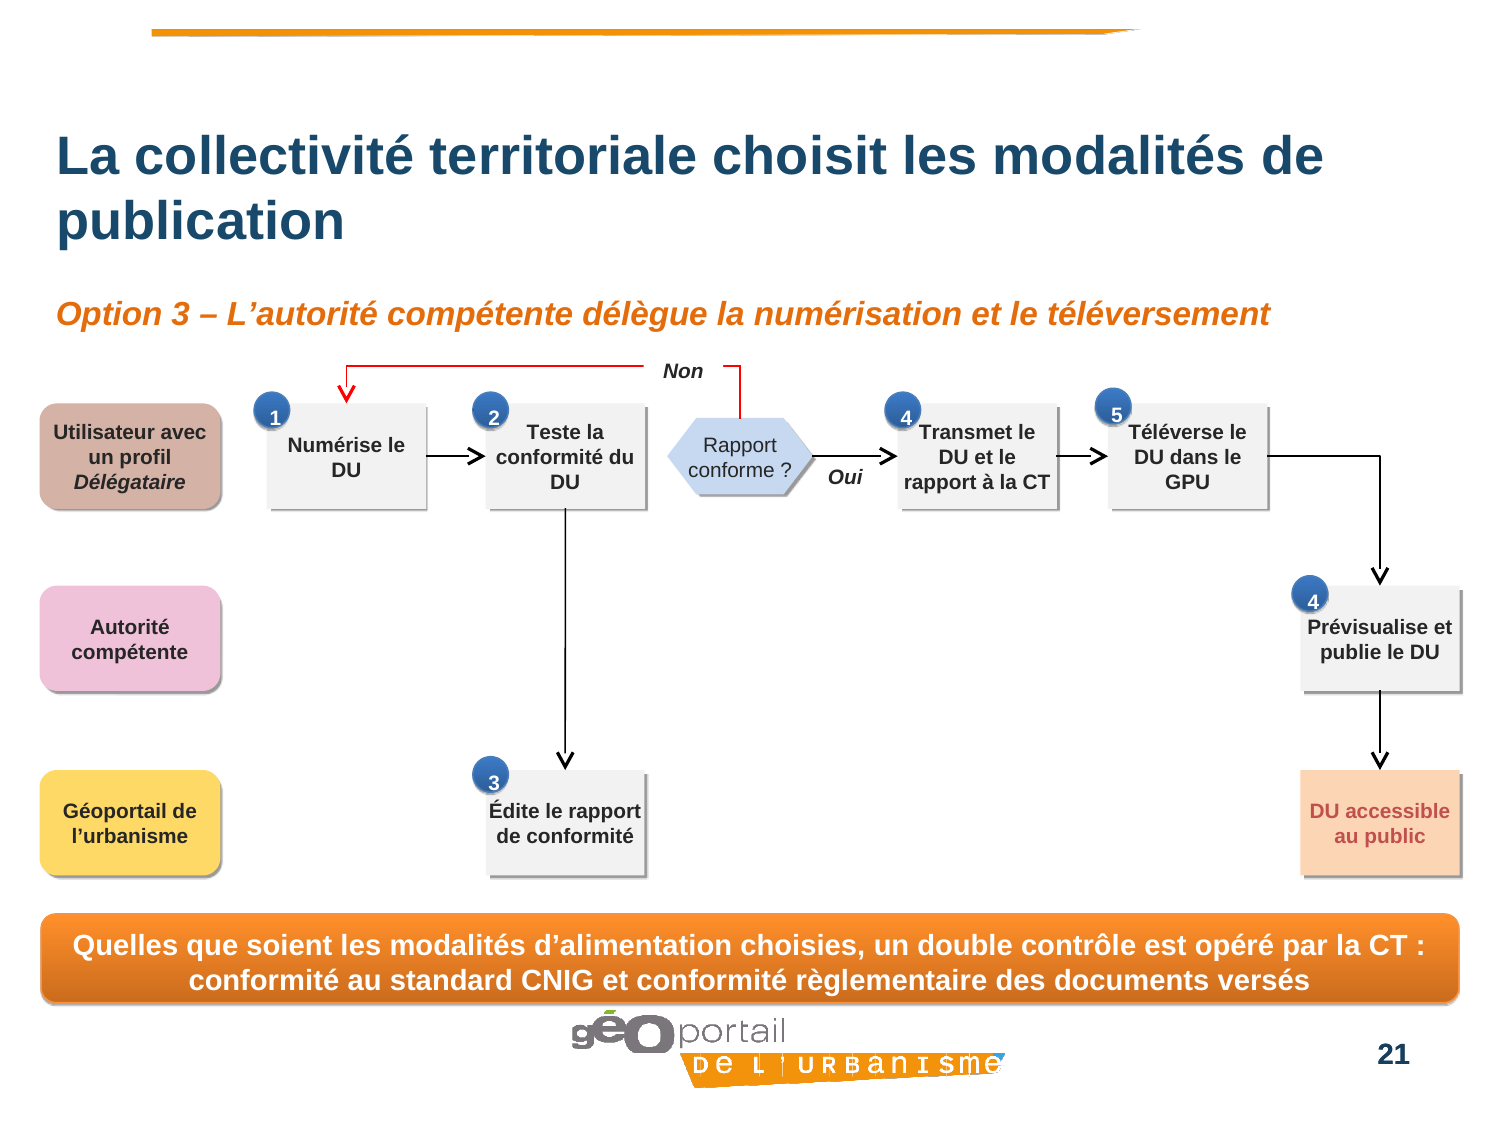

# La collectivité territoriale choisit les modalités de publication
Option 3 – L’autorité compétente délègue la numérisation et le téléversement
Non
5
1
2
4
Utilisateur avec un profil Délégataire
Numérise le DU
Teste la conformité du DU
Transmet le DU et le rapport à la CT
Téléverse le DU dans le GPU
Rapport
conforme ?
Oui
4
Autorité compétente
Prévisualise et publie le DU
3
Géoportail de l’urbanisme
Édite le rapport de conformité
DU accessible au public
Quelles que soient les modalités d’alimentation choisies, un double contrôle est opéré par la CT : conformité au standard CNIG et conformité règlementaire des documents versés